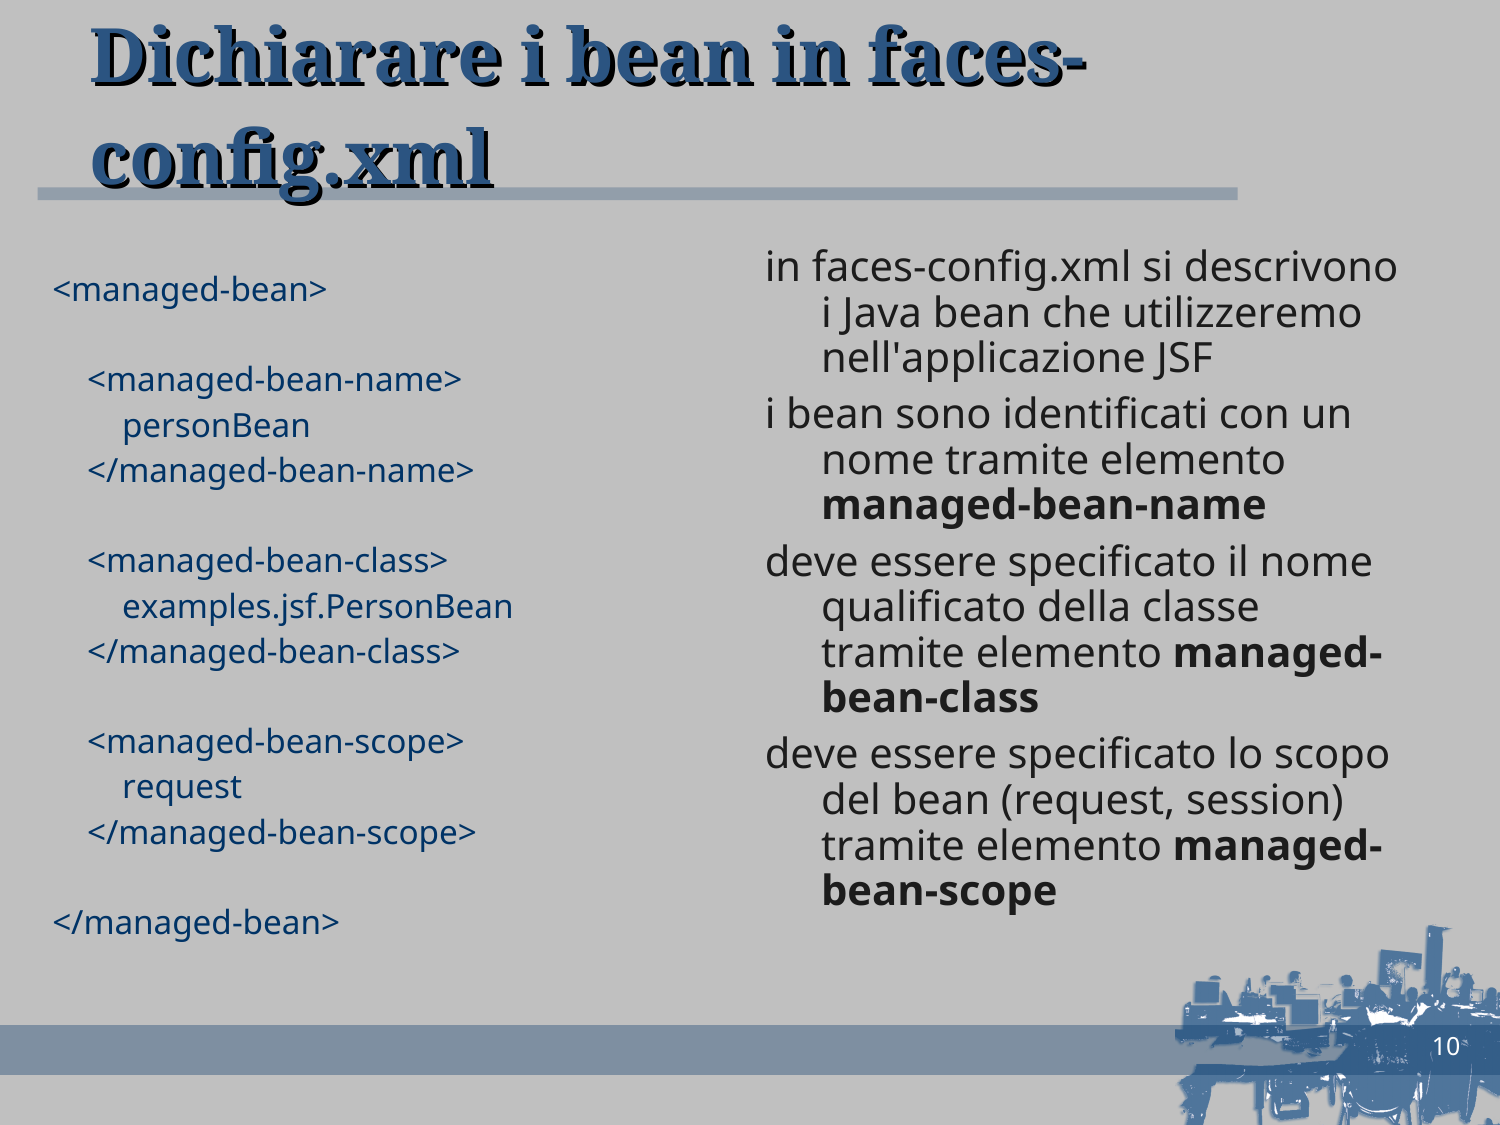

# Dichiarare i bean in faces-config.xml
in faces-config.xml si descrivono i Java bean che utilizzeremo nell'applicazione JSF
i bean sono identificati con un nome tramite elemento managed-bean-name
deve essere specificato il nome qualificato della classe tramite elemento managed-bean-class
deve essere specificato lo scopo del bean (request, session) tramite elemento managed-bean-scope
<managed-bean>
 <managed-bean-name>
 personBean
 </managed-bean-name>
 <managed-bean-class>
 examples.jsf.PersonBean
 </managed-bean-class>
 <managed-bean-scope>
 request
 </managed-bean-scope>
</managed-bean>